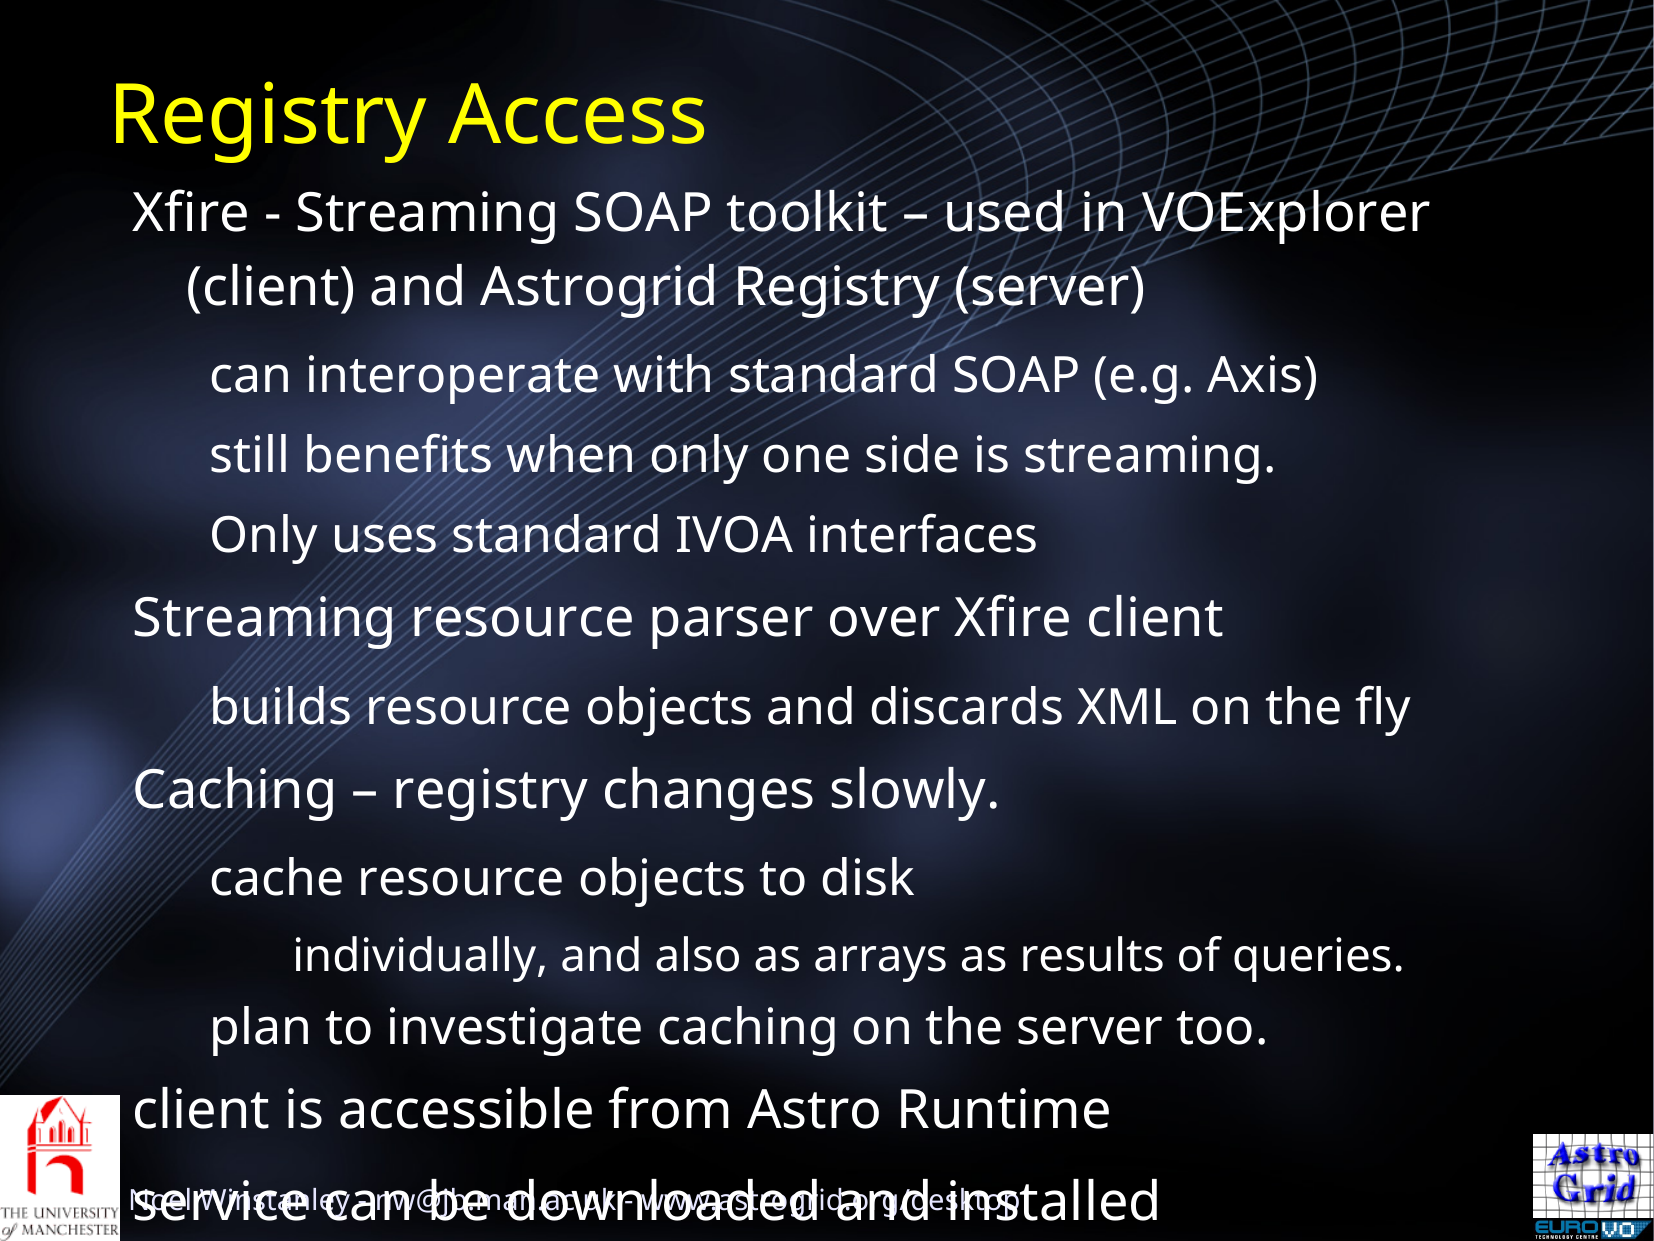

# Registry Access
Xfire - Streaming SOAP toolkit – used in VOExplorer (client) and Astrogrid Registry (server)
can interoperate with standard SOAP (e.g. Axis)
still benefits when only one side is streaming.
Only uses standard IVOA interfaces
Streaming resource parser over Xfire client
builds resource objects and discards XML on the fly
Caching – registry changes slowly.
cache resource objects to disk
individually, and also as arrays as results of queries.
plan to investigate caching on the server too.
client is accessible from Astro Runtime
service can be downloaded and installed